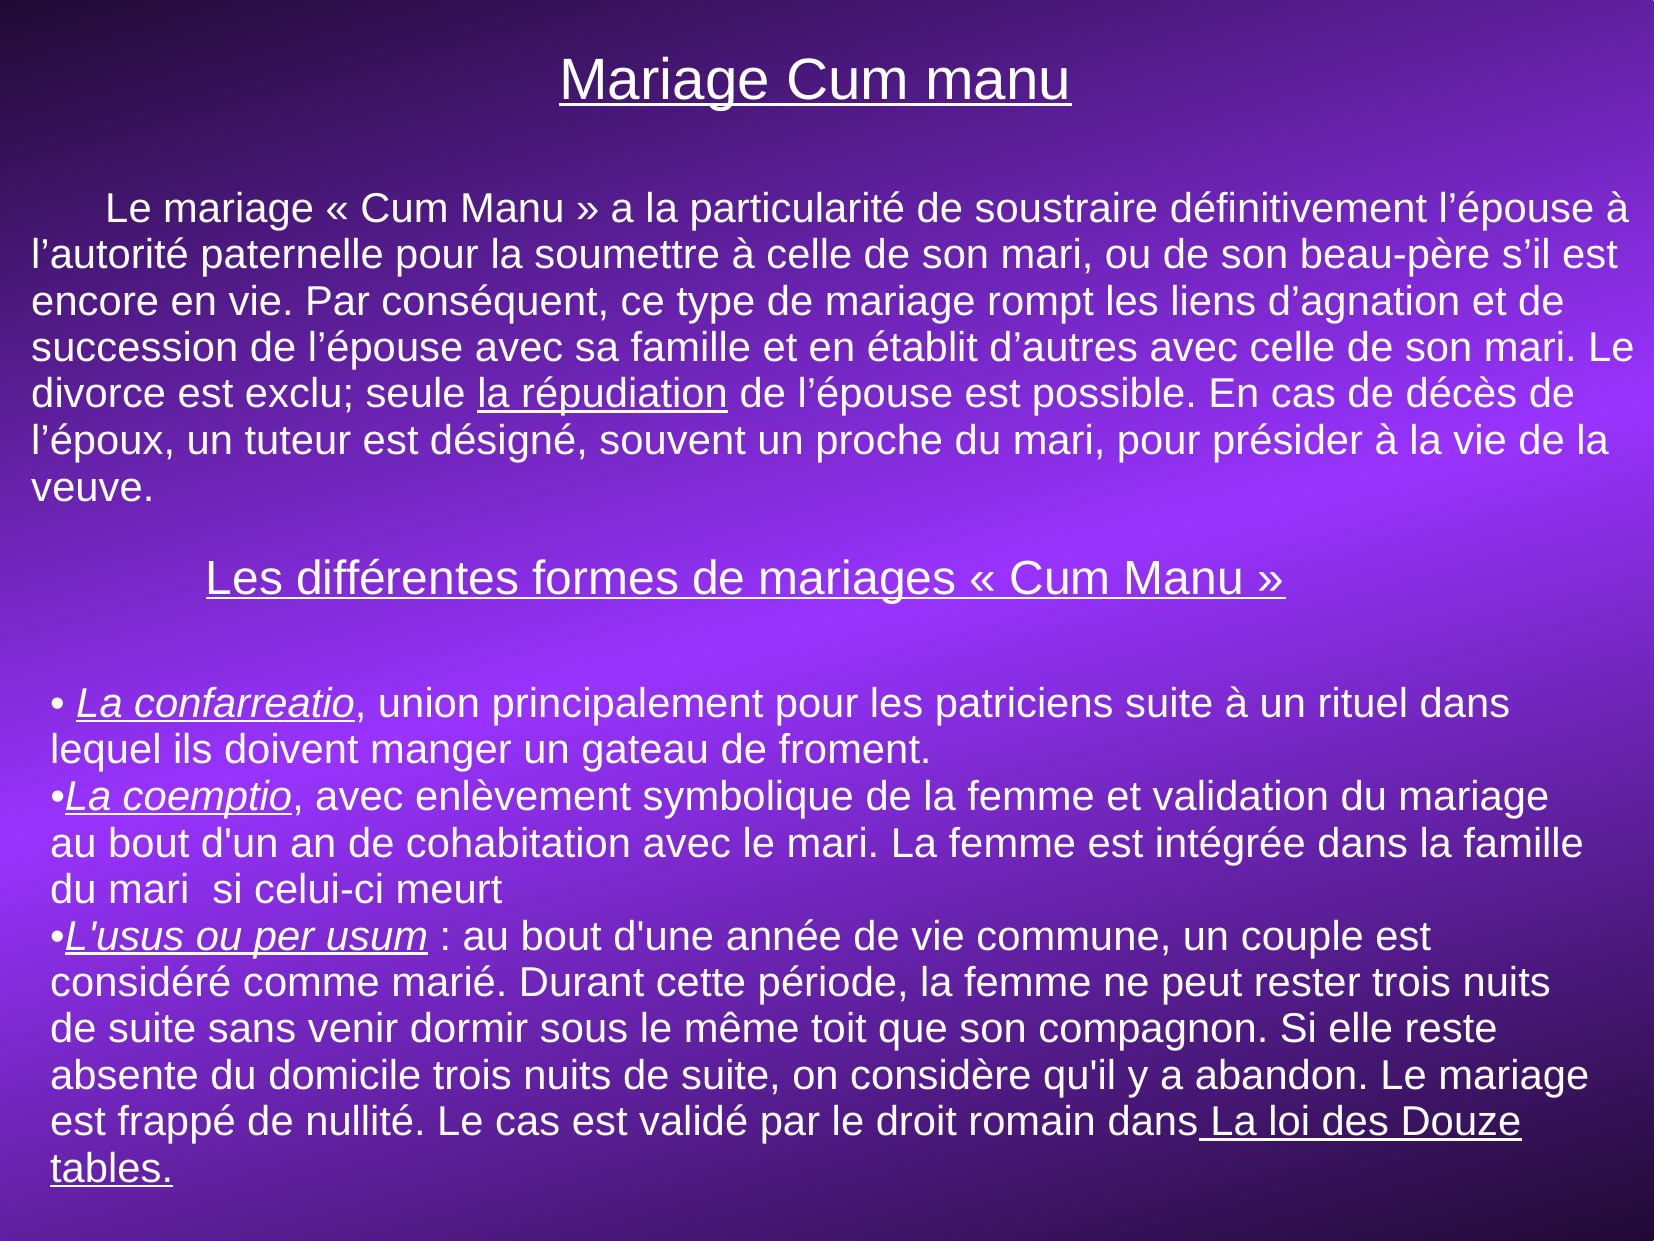

Mariage Cum manu
	Le mariage « Cum Manu » a la particularité de soustraire définitivement l’épouse à l’autorité paternelle pour la soumettre à celle de son mari, ou de son beau-père s’il est encore en vie. Par conséquent, ce type de mariage rompt les liens d’agnation et de succession de l’épouse avec sa famille et en établit d’autres avec celle de son mari. Le divorce est exclu; seule la répudiation de l’épouse est possible. En cas de décès de l’époux, un tuteur est désigné, souvent un proche du mari, pour présider à la vie de la veuve.
 Les différentes formes de mariages « Cum Manu »
• La confarreatio, union principalement pour les patriciens suite à un rituel dans lequel ils doivent manger un gateau de froment.
•La coemptio, avec enlèvement symbolique de la femme et validation du mariage au bout d'un an de cohabitation avec le mari. La femme est intégrée dans la famille du mari si celui-ci meurt
•L'usus ou per usum : au bout d'une année de vie commune, un couple est considéré comme marié. Durant cette période, la femme ne peut rester trois nuits de suite sans venir dormir sous le même toit que son compagnon. Si elle reste absente du domicile trois nuits de suite, on considère qu'il y a abandon. Le mariage est frappé de nullité. Le cas est validé par le droit romain dans La loi des Douze tables.